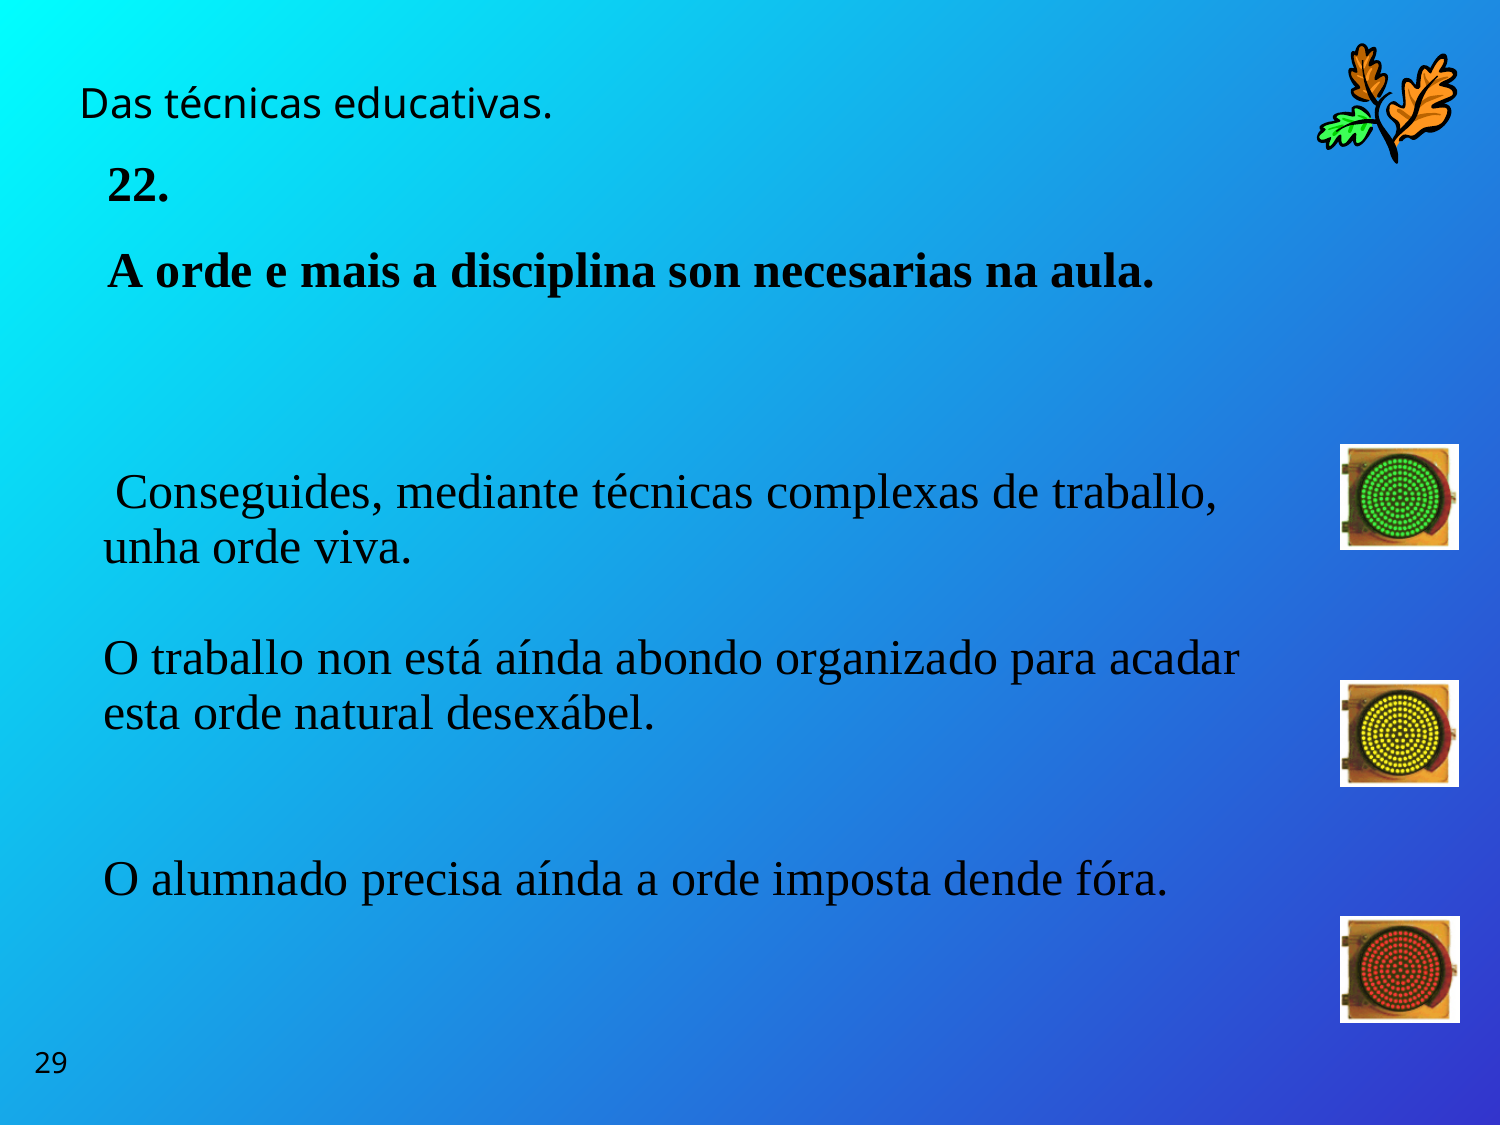

Das técnicas educativas.
22.
	A orde e mais a disciplina son necesarias na aula.
 Conseguides, mediante técnicas complexas de traballo, unha orde viva.
O traballo non está aínda abondo organizado para acadar esta orde natural desexábel.
O alumnado precisa aínda a orde imposta dende fóra.
29